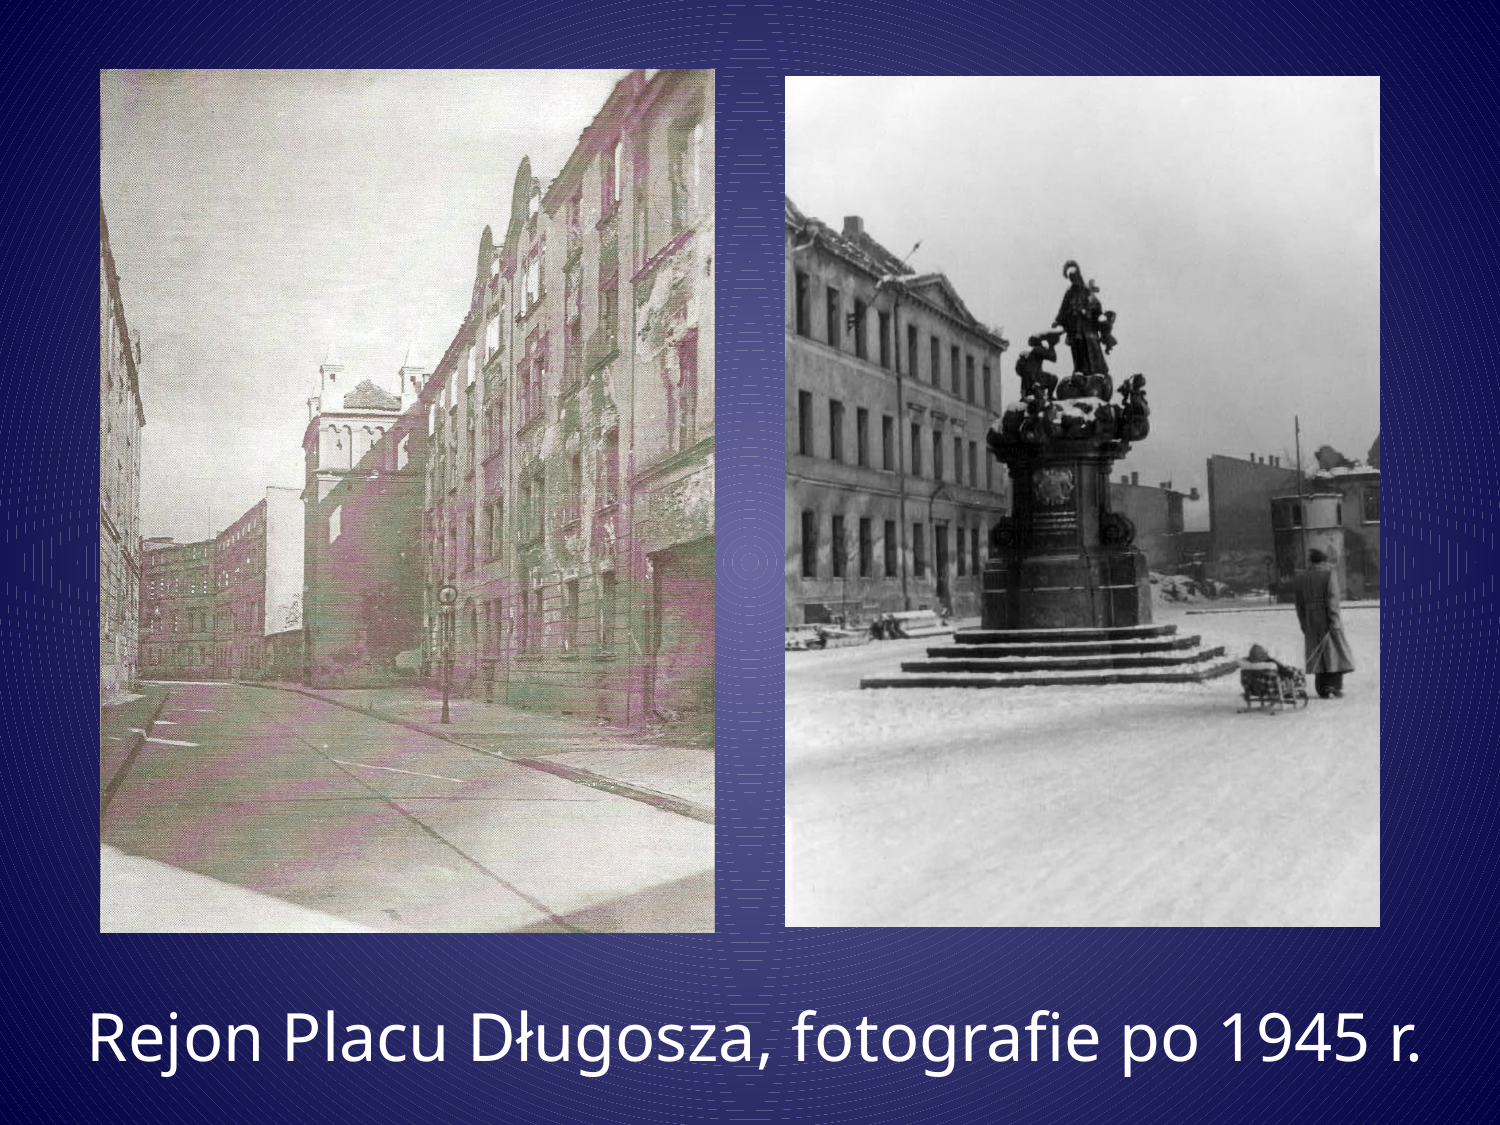

#
Rejon Placu Długosza, fotografie po 1945 r.